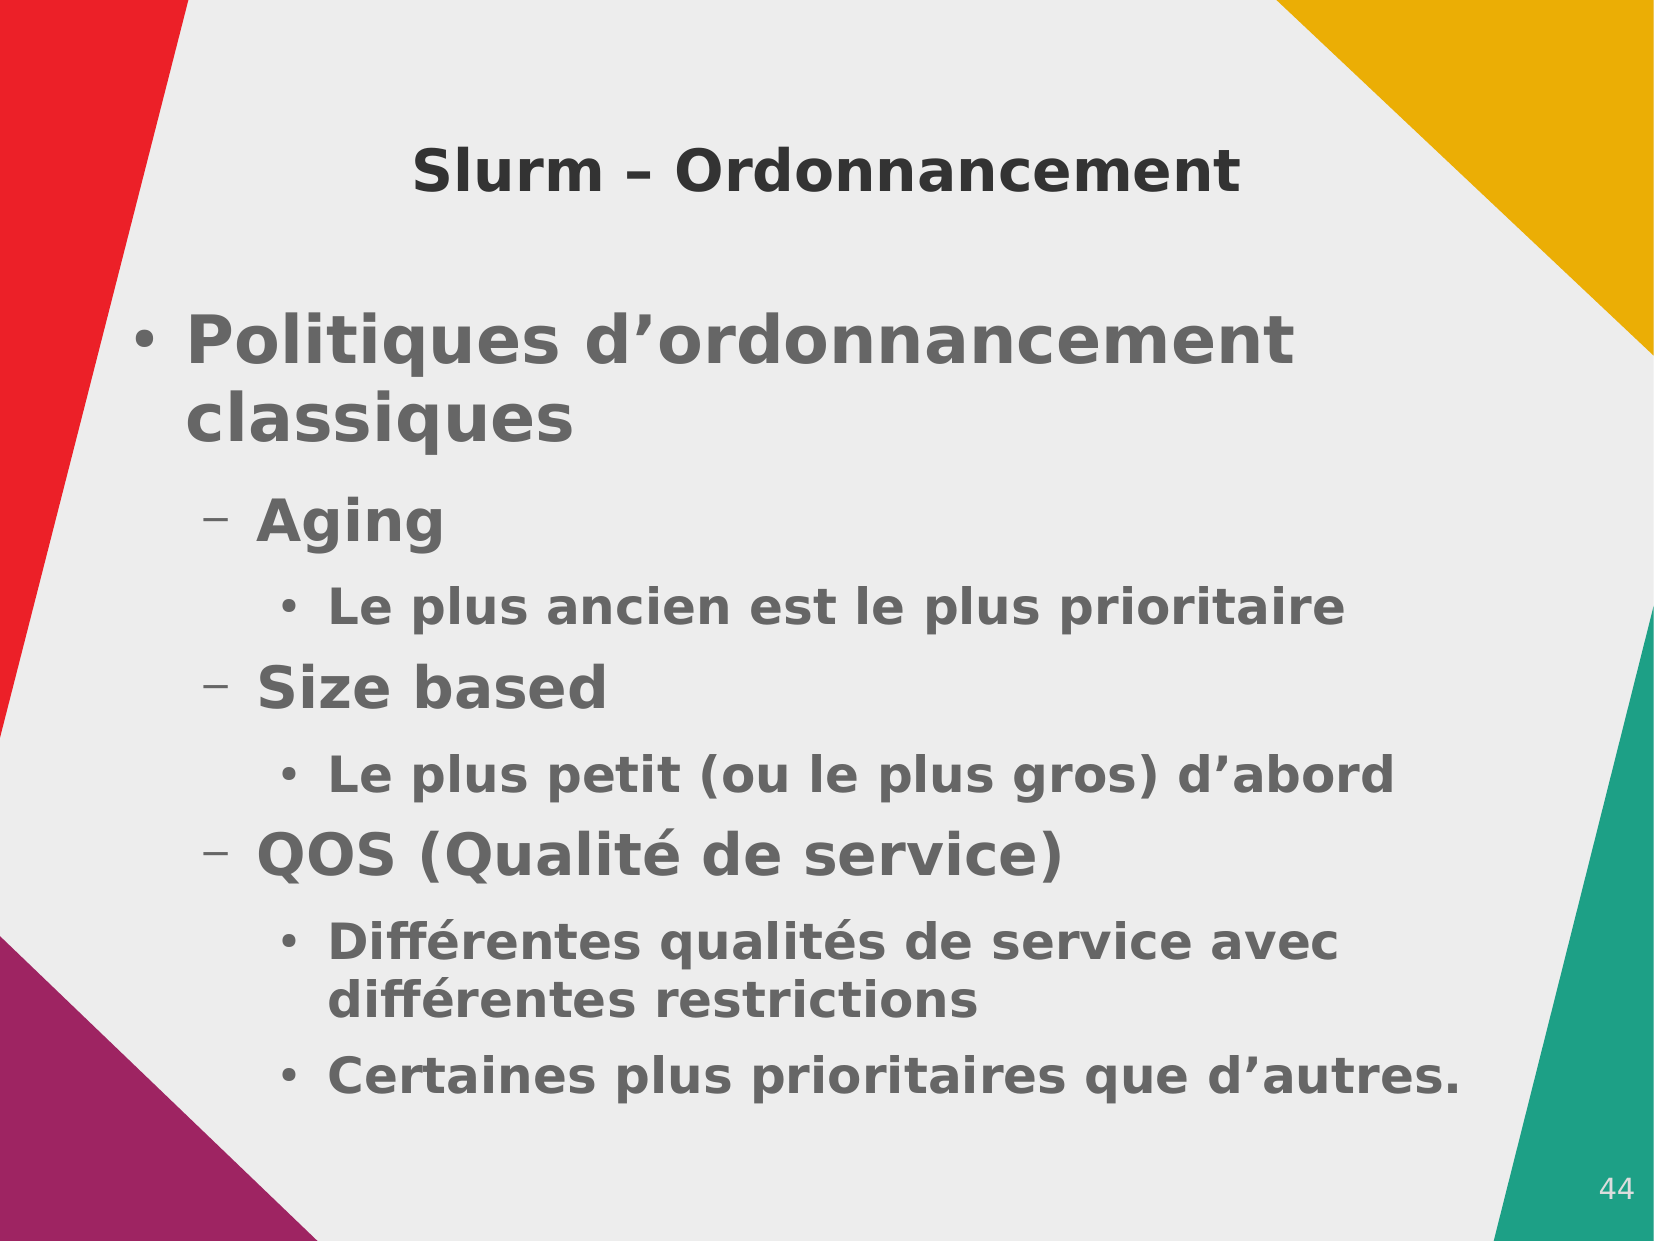

# Slurm – Ordonnancement
Politiques d’ordonnancement classiques
Aging
Le plus ancien est le plus prioritaire
Size based
Le plus petit (ou le plus gros) d’abord
QOS (Qualité de service)
Différentes qualités de service avec différentes restrictions
Certaines plus prioritaires que d’autres.
44